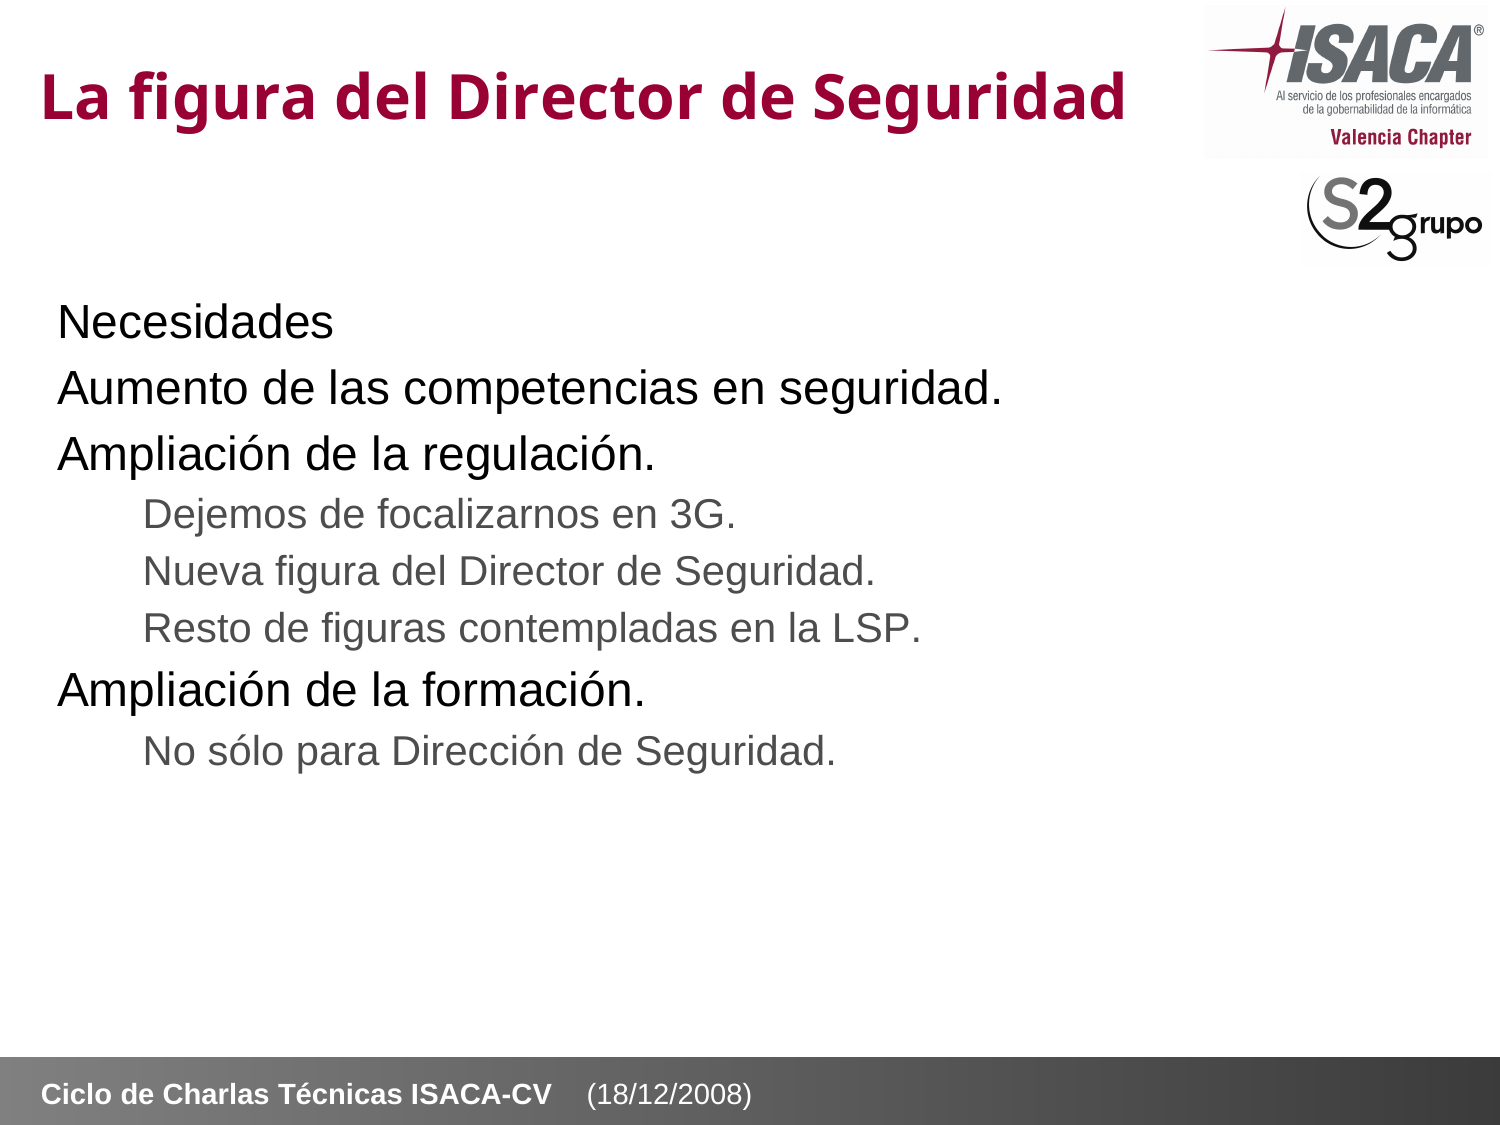

La figura del Director de Seguridad
# Necesidades
Aumento de las competencias en seguridad.
Ampliación de la regulación.
Dejemos de focalizarnos en 3G.
Nueva figura del Director de Seguridad.
Resto de figuras contempladas en la LSP.
Ampliación de la formación.
No sólo para Dirección de Seguridad.